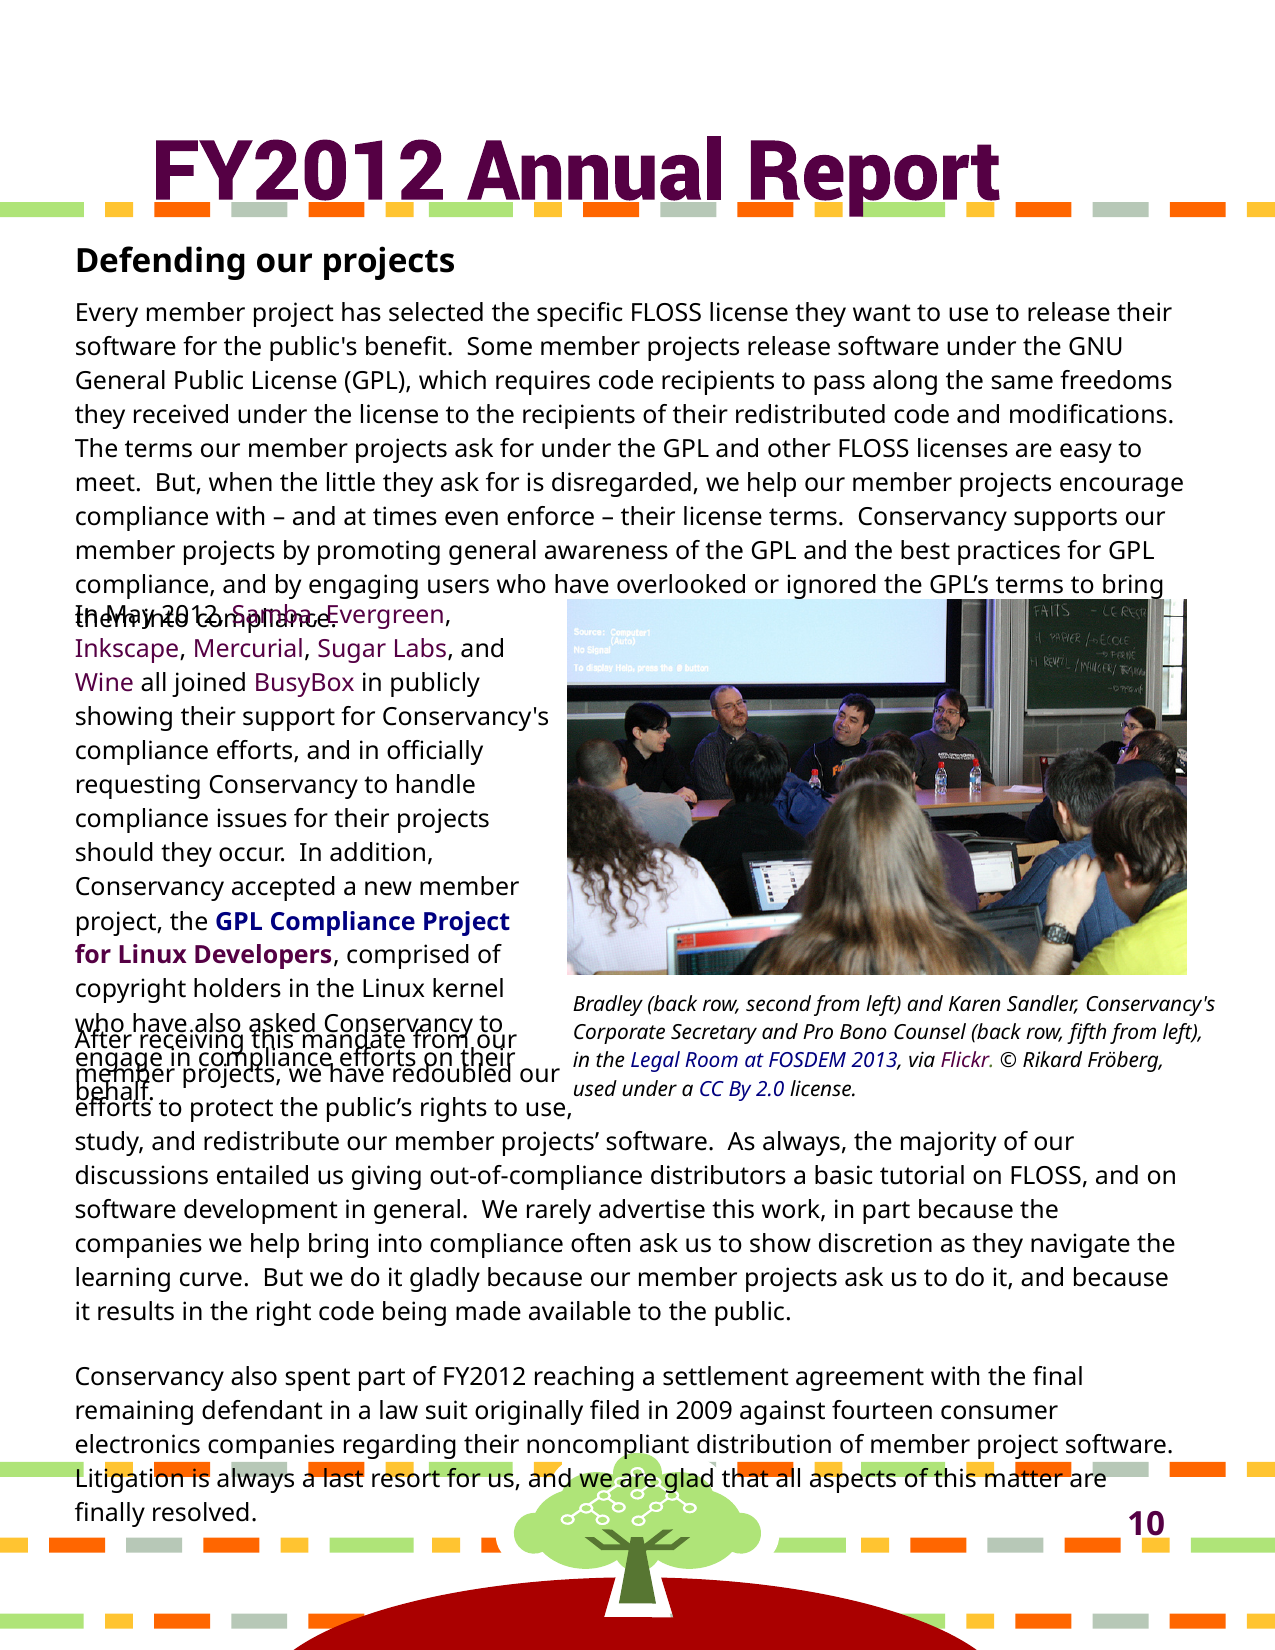

# Defending our projects
Every member project has selected the specific FLOSS license they want to use to release their software for the public's benefit. Some member projects release software under the GNU General Public License (GPL), which requires code recipients to pass along the same freedoms they received under the license to the recipients of their redistributed code and modifications. The terms our member projects ask for under the GPL and other FLOSS licenses are easy to meet. But, when the little they ask for is disregarded, we help our member projects encourage compliance with – and at times even enforce – their license terms. Conservancy supports our member projects by promoting general awareness of the GPL and the best practices for GPL compliance, and by engaging users who have overlooked or ignored the GPL’s terms to bring them into compliance.
In May 2012, Samba, Evergreen, Inkscape, Mercurial, Sugar Labs, and Wine all joined BusyBox in publicly showing their support for Conservancy's compliance efforts, and in officially requesting Conservancy to handle compliance issues for their projects should they occur. In addition, Conservancy accepted a new member project, the GPL Compliance Project for Linux Developers, comprised of copyright holders in the Linux kernel who have also asked Conservancy to engage in compliance efforts on their behalf.
Bradley (back row, second from left) and Karen Sandler, Conservancy's
Corporate Secretary and Pro Bono Counsel (back row, fifth from left),
in the Legal Room at FOSDEM 2013, via Flickr. © Rikard Fröberg,
used under a CC By 2.0 license.
After receiving this mandate from our
member projects, we have redoubled our
efforts to protect the public’s rights to use,
study, and redistribute our member projects’ software. As always, the majority of our discussions entailed us giving out-of-compliance distributors a basic tutorial on FLOSS, and on software development in general. We rarely advertise this work, in part because the companies we help bring into compliance often ask us to show discretion as they navigate the learning curve. But we do it gladly because our member projects ask us to do it, and because it results in the right code being made available to the public.
Conservancy also spent part of FY2012 reaching a settlement agreement with the final remaining defendant in a law suit originally filed in 2009 against fourteen consumer electronics companies regarding their noncompliant distribution of member project software. Litigation is always a last resort for us, and we are glad that all aspects of this matter are finally resolved.